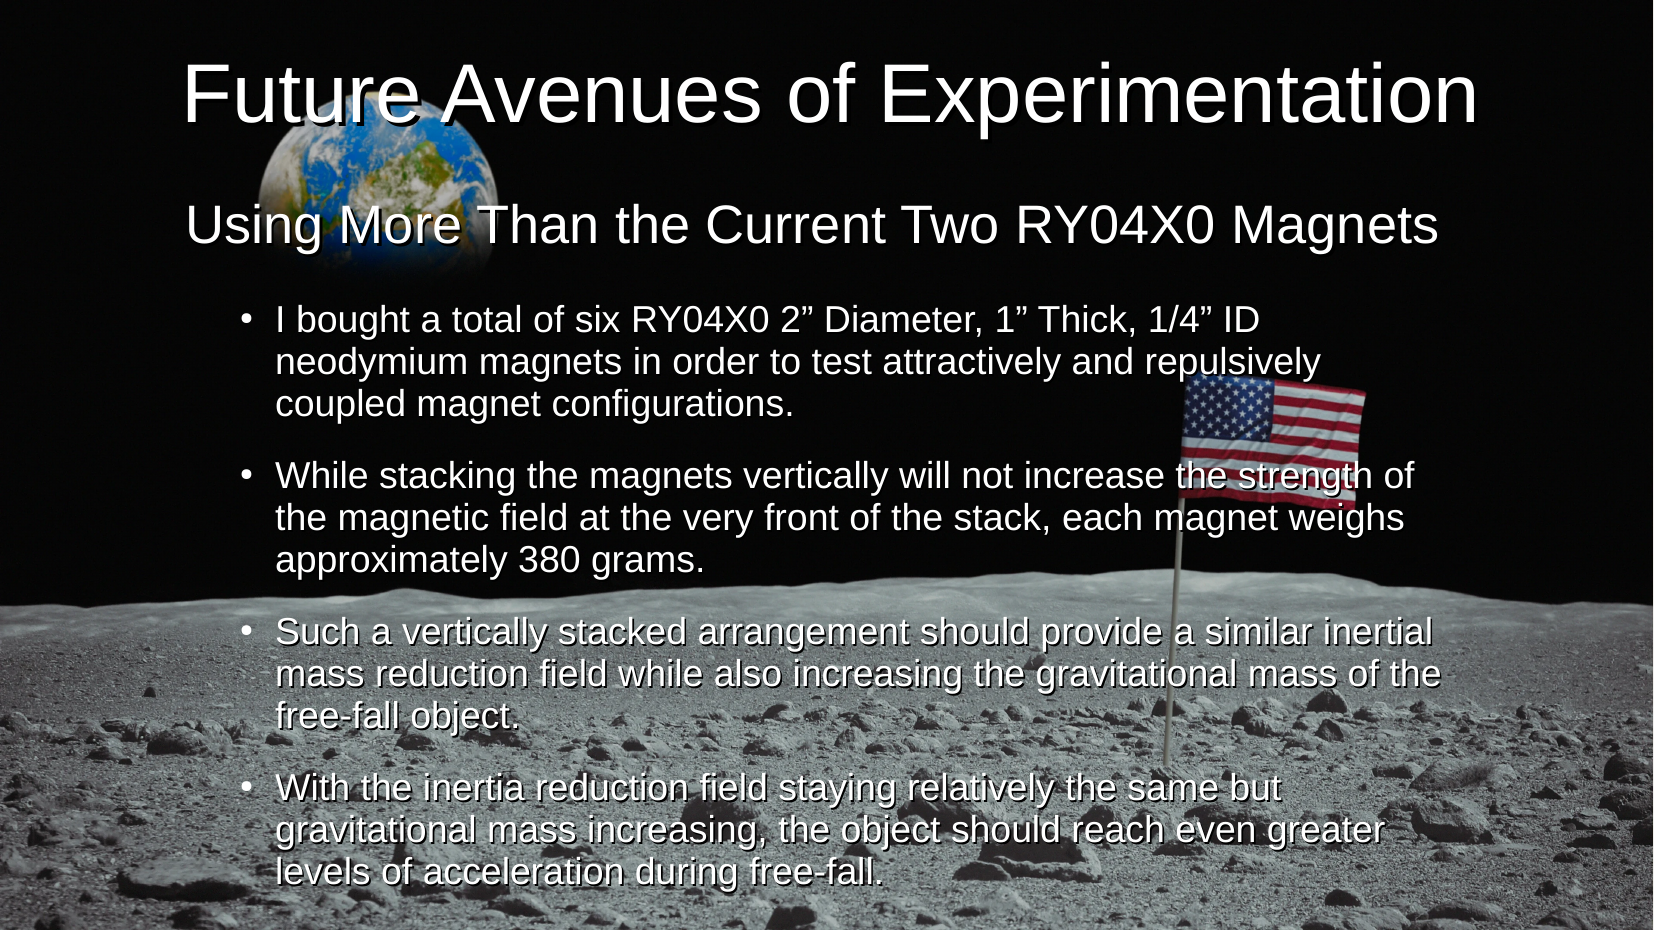

# Future Avenues of Experimentation
Using More Than the Current Two RY04X0 Magnets
I bought a total of six RY04X0 2” Diameter, 1” Thick, 1/4” ID neodymium magnets in order to test attractively and repulsively coupled magnet configurations.
While stacking the magnets vertically will not increase the strength of the magnetic field at the very front of the stack, each magnet weighs approximately 380 grams.
Such a vertically stacked arrangement should provide a similar inertial mass reduction field while also increasing the gravitational mass of the free-fall object.
With the inertia reduction field staying relatively the same but gravitational mass increasing, the object should reach even greater levels of acceleration during free-fall.